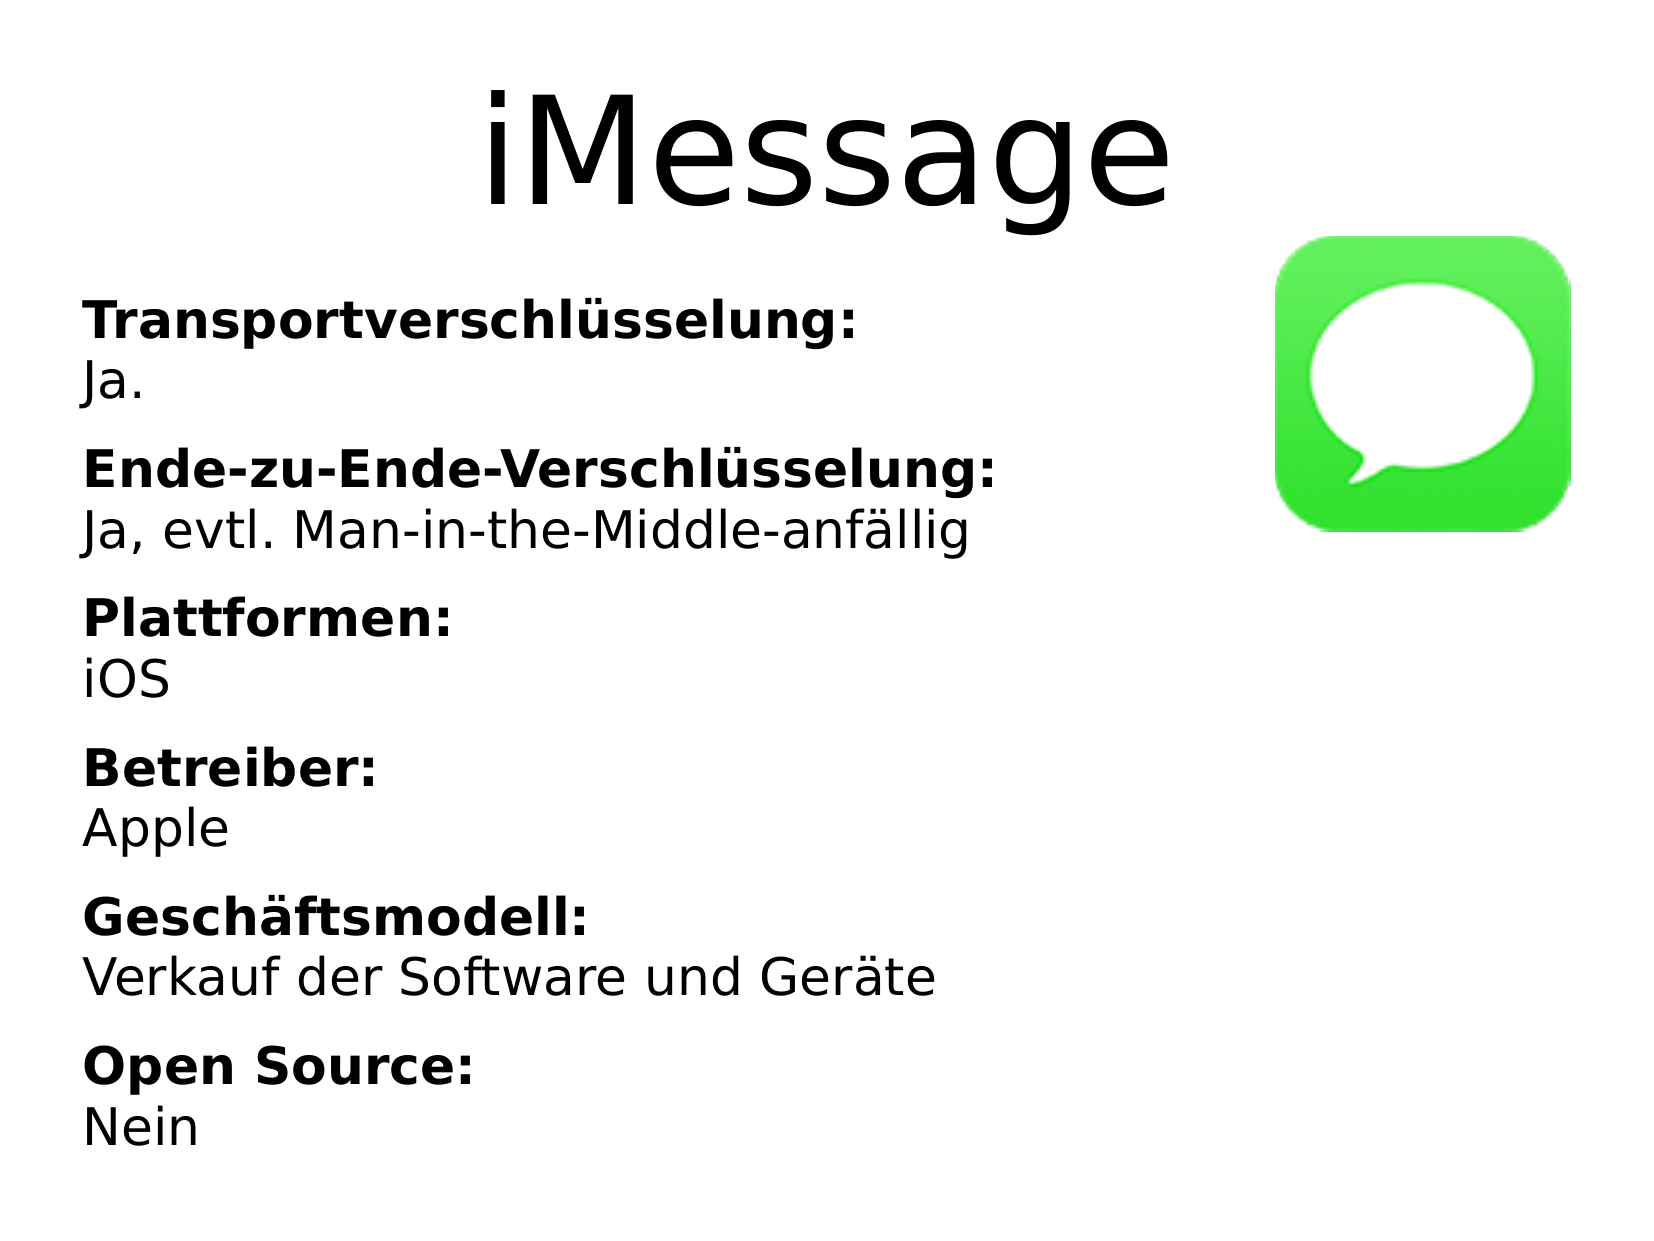

# iMessage
Transportverschlüsselung:
Ja.
Ende-zu-Ende-Verschlüsselung:
Ja, evtl. Man-in-the-Middle-anfällig
Plattformen:
iOS
Betreiber:
Apple
Geschäftsmodell:
Verkauf der Software und Geräte
Open Source:
Nein